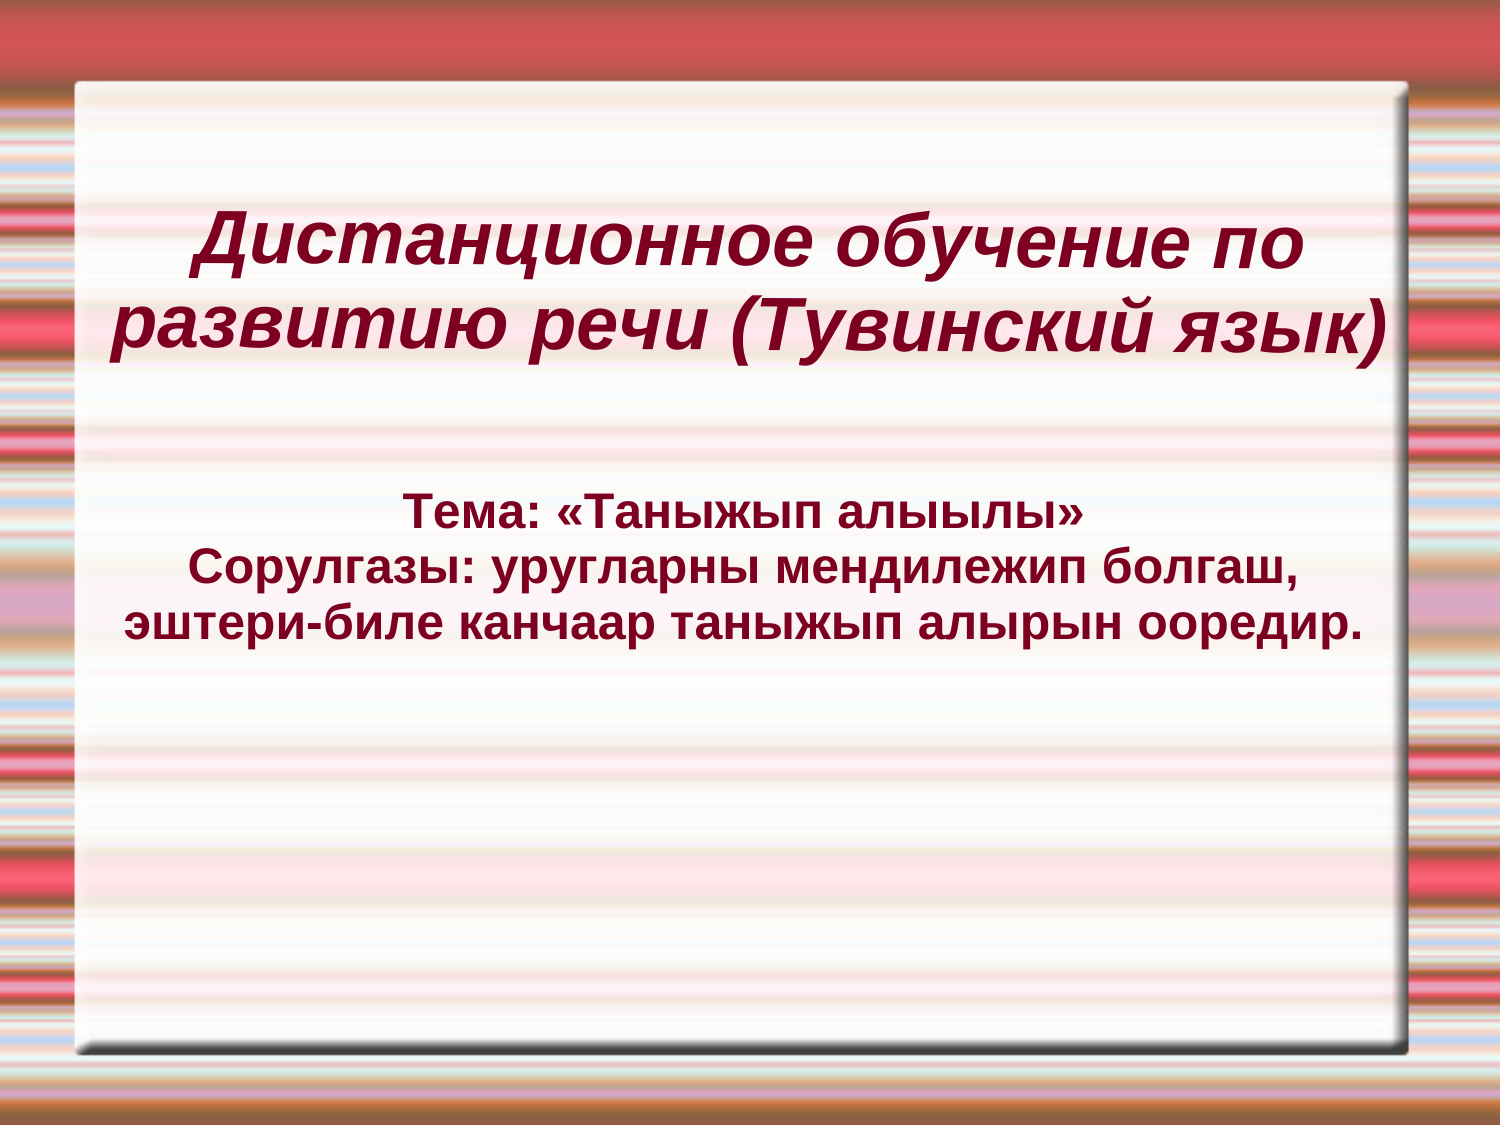

# Дистанционное обучение по развитию речи (Тувинский язык)
Тема: «Таныжып алыылы»
Сорулгазы: уругларны мендилежип болгаш, эштери-биле канчаар таныжып алырын ооредир.